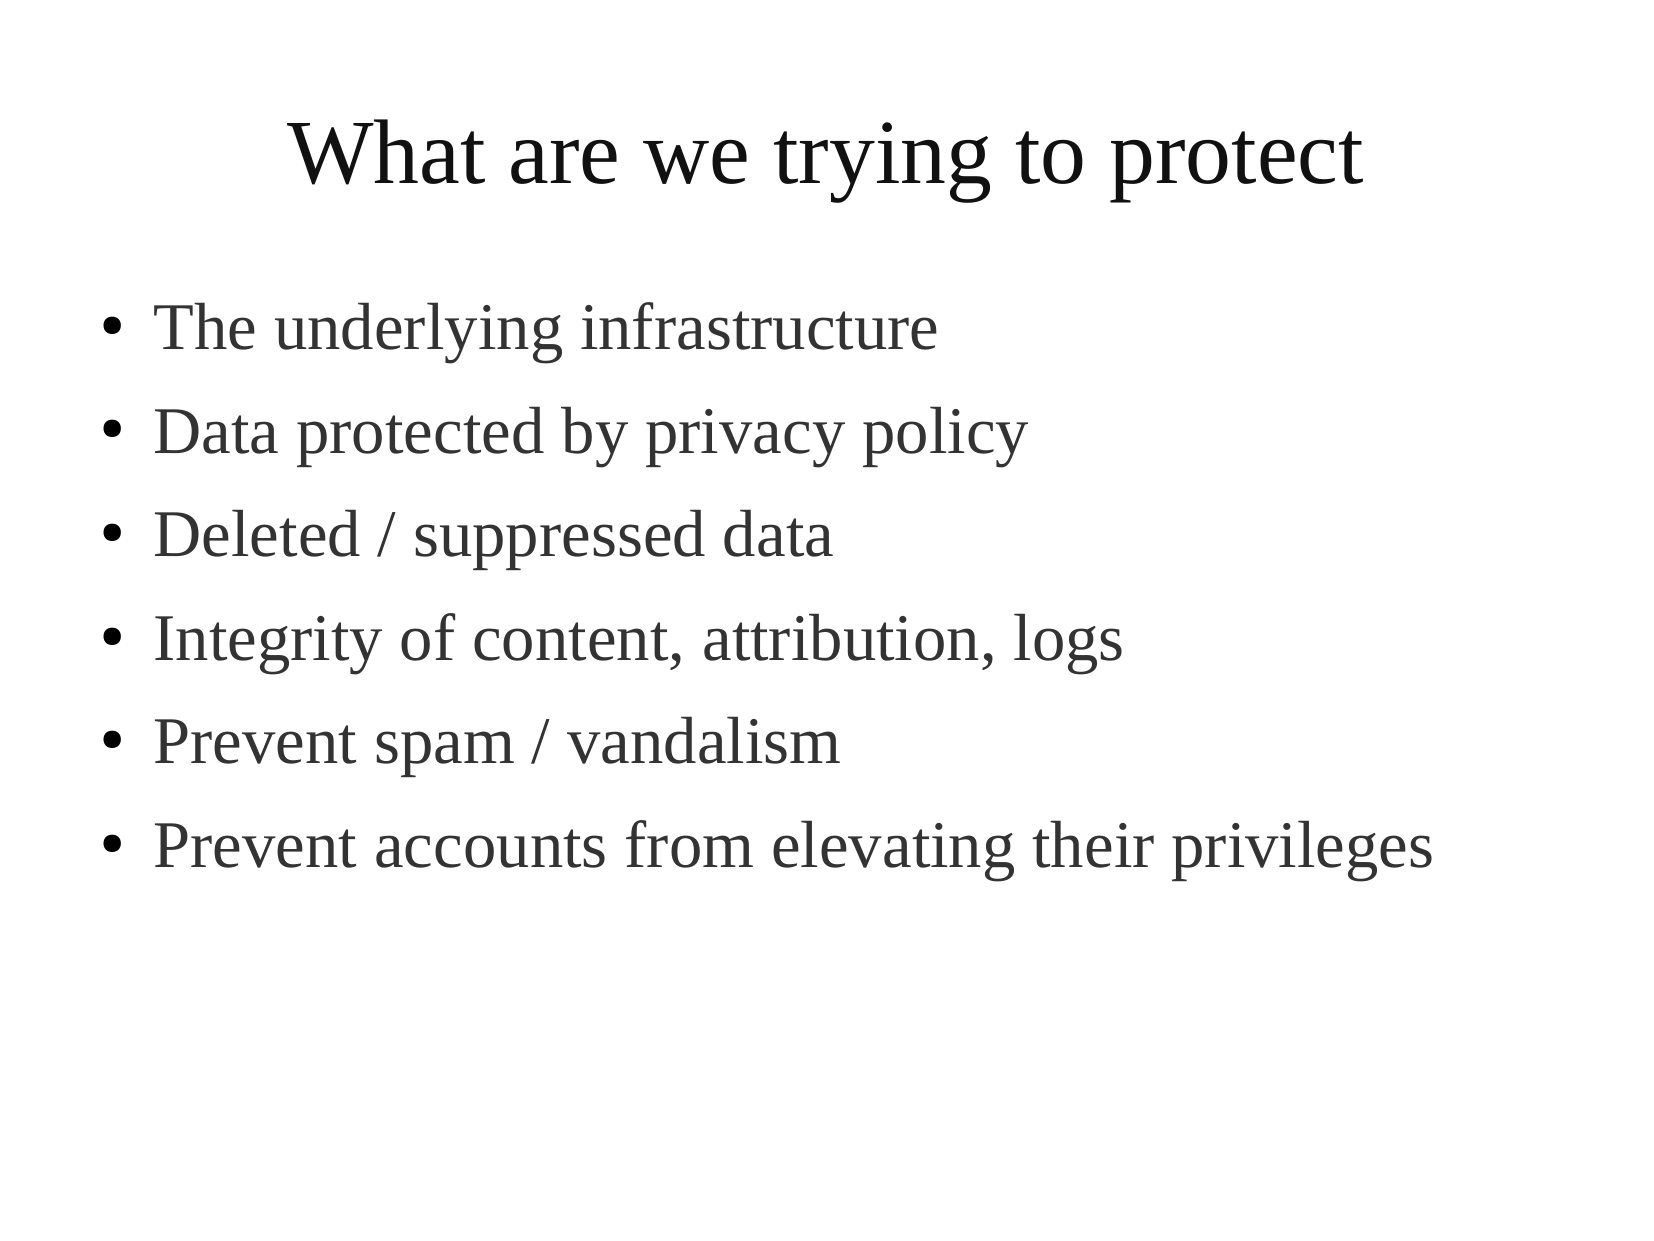

# What are we trying to protect
The underlying infrastructure
Data protected by privacy policy
Deleted / suppressed data
Integrity of content, attribution, logs
Prevent spam / vandalism
Prevent accounts from elevating their privileges